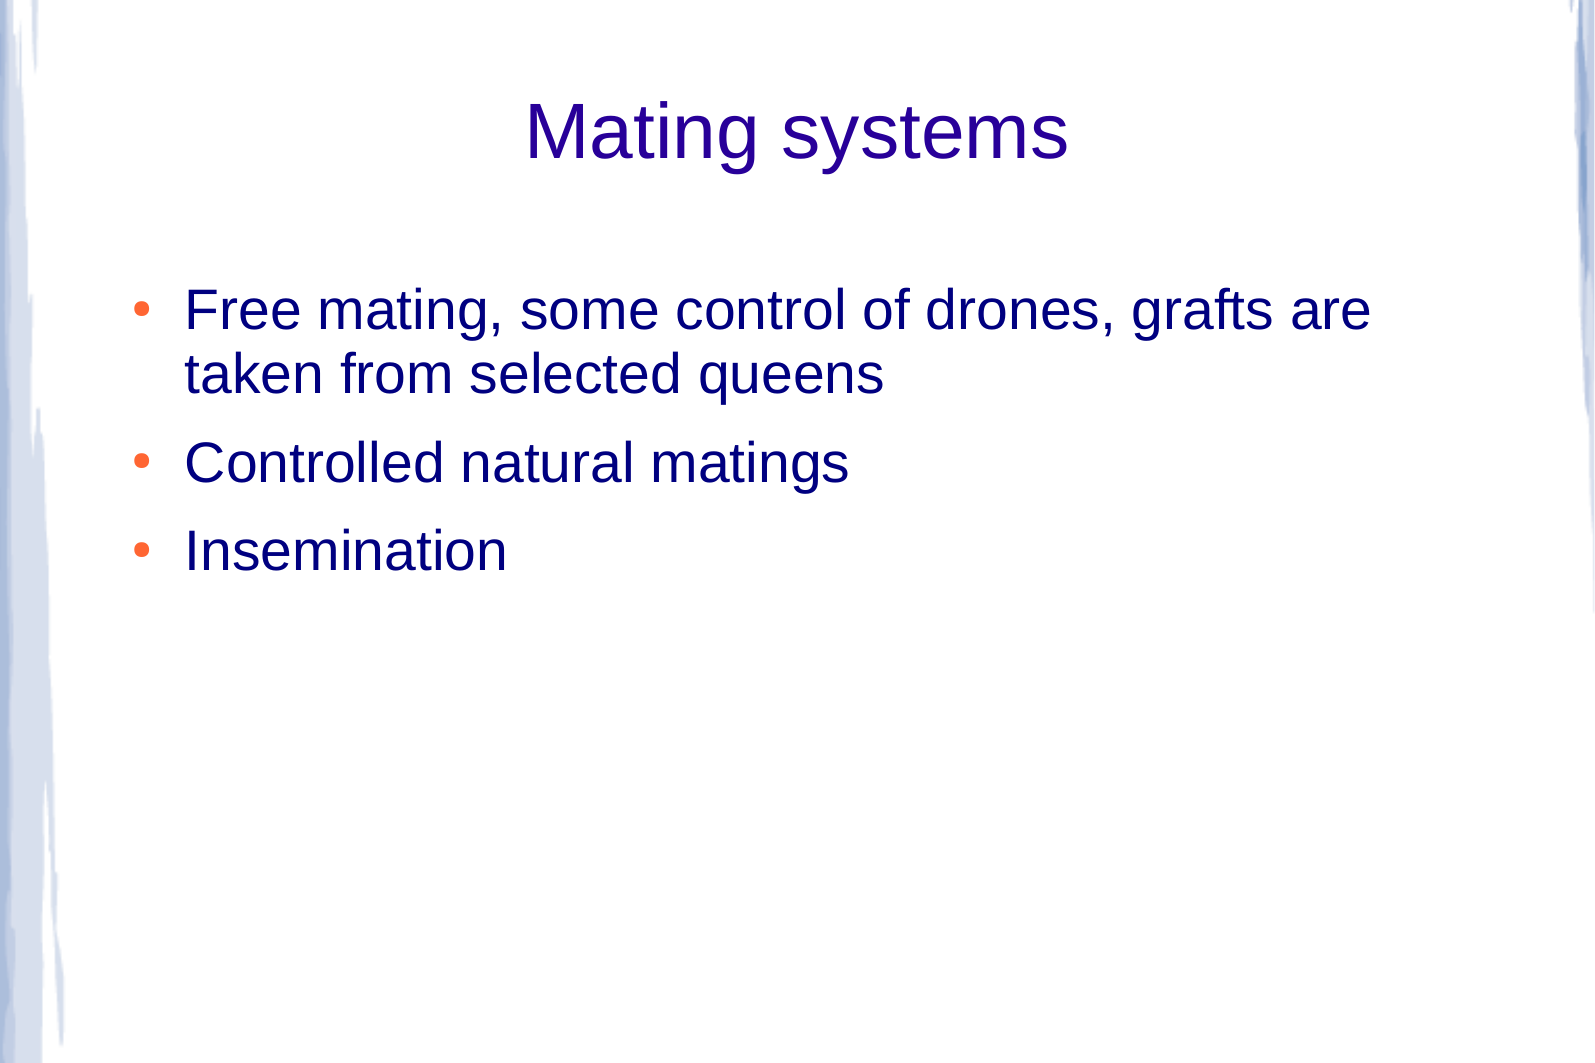

# Mating systems
Free mating, some control of drones, grafts are taken from selected queens
Controlled natural matings
Insemination